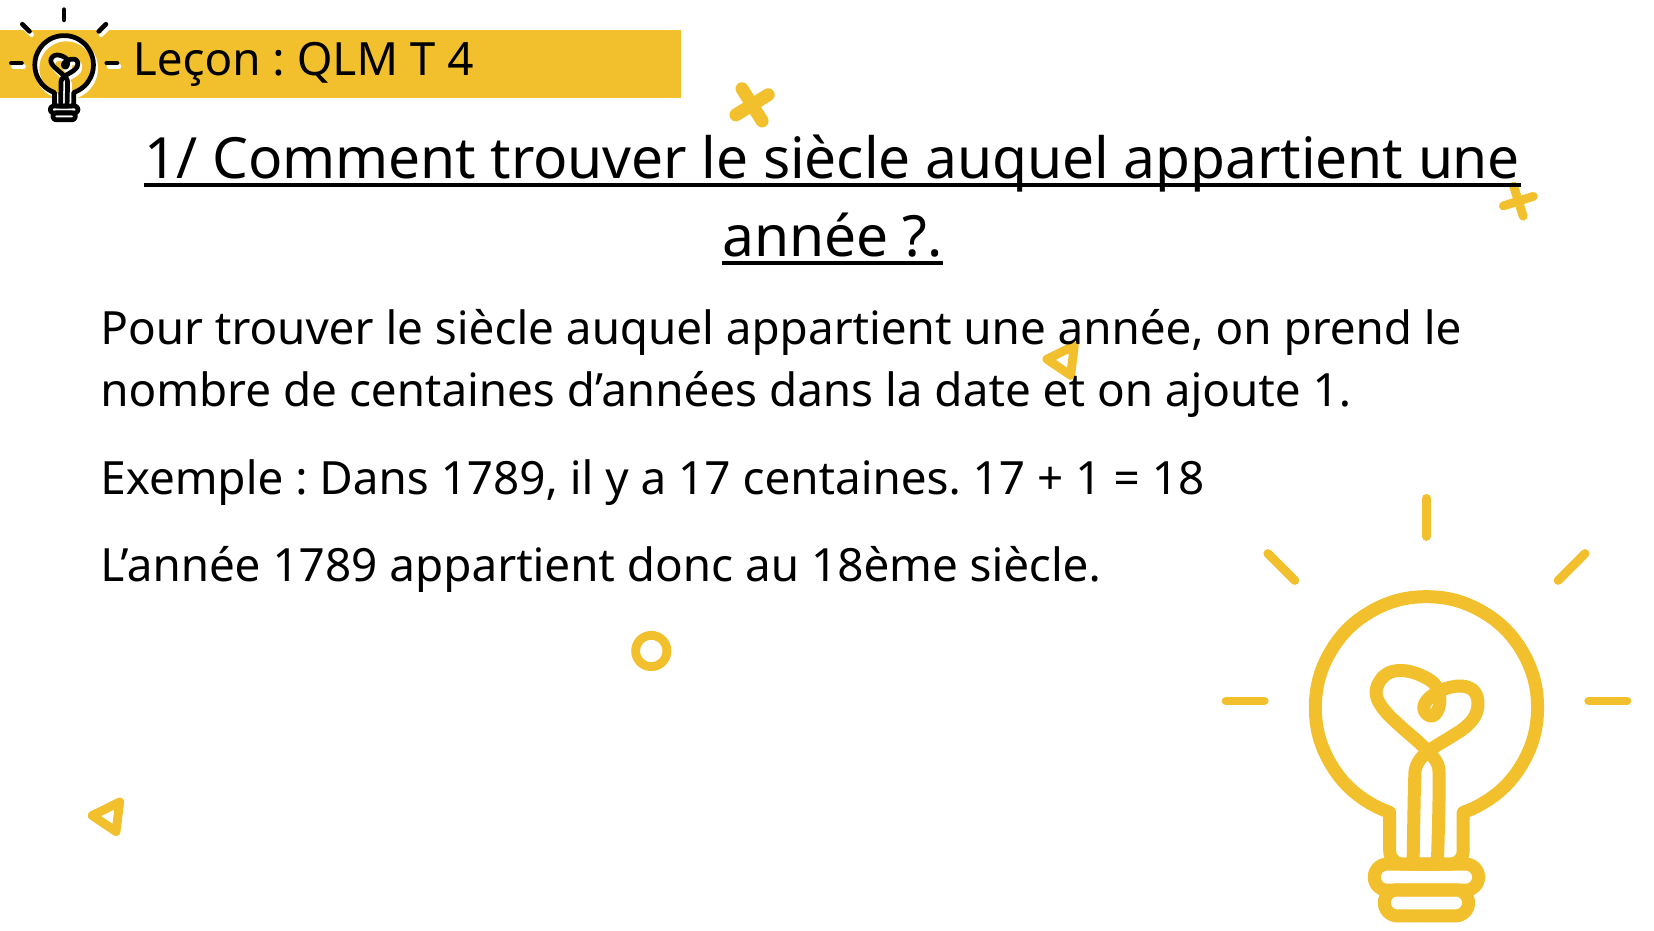

Leçon : QLM T 4
# 1/ Comment trouver le siècle auquel appartient une année ?.
Pour trouver le siècle auquel appartient une année, on prend le nombre de centaines d’années dans la date et on ajoute 1.
Exemple : Dans 1789, il y a 17 centaines. 17 + 1 = 18
L’année 1789 appartient donc au 18ème siècle.